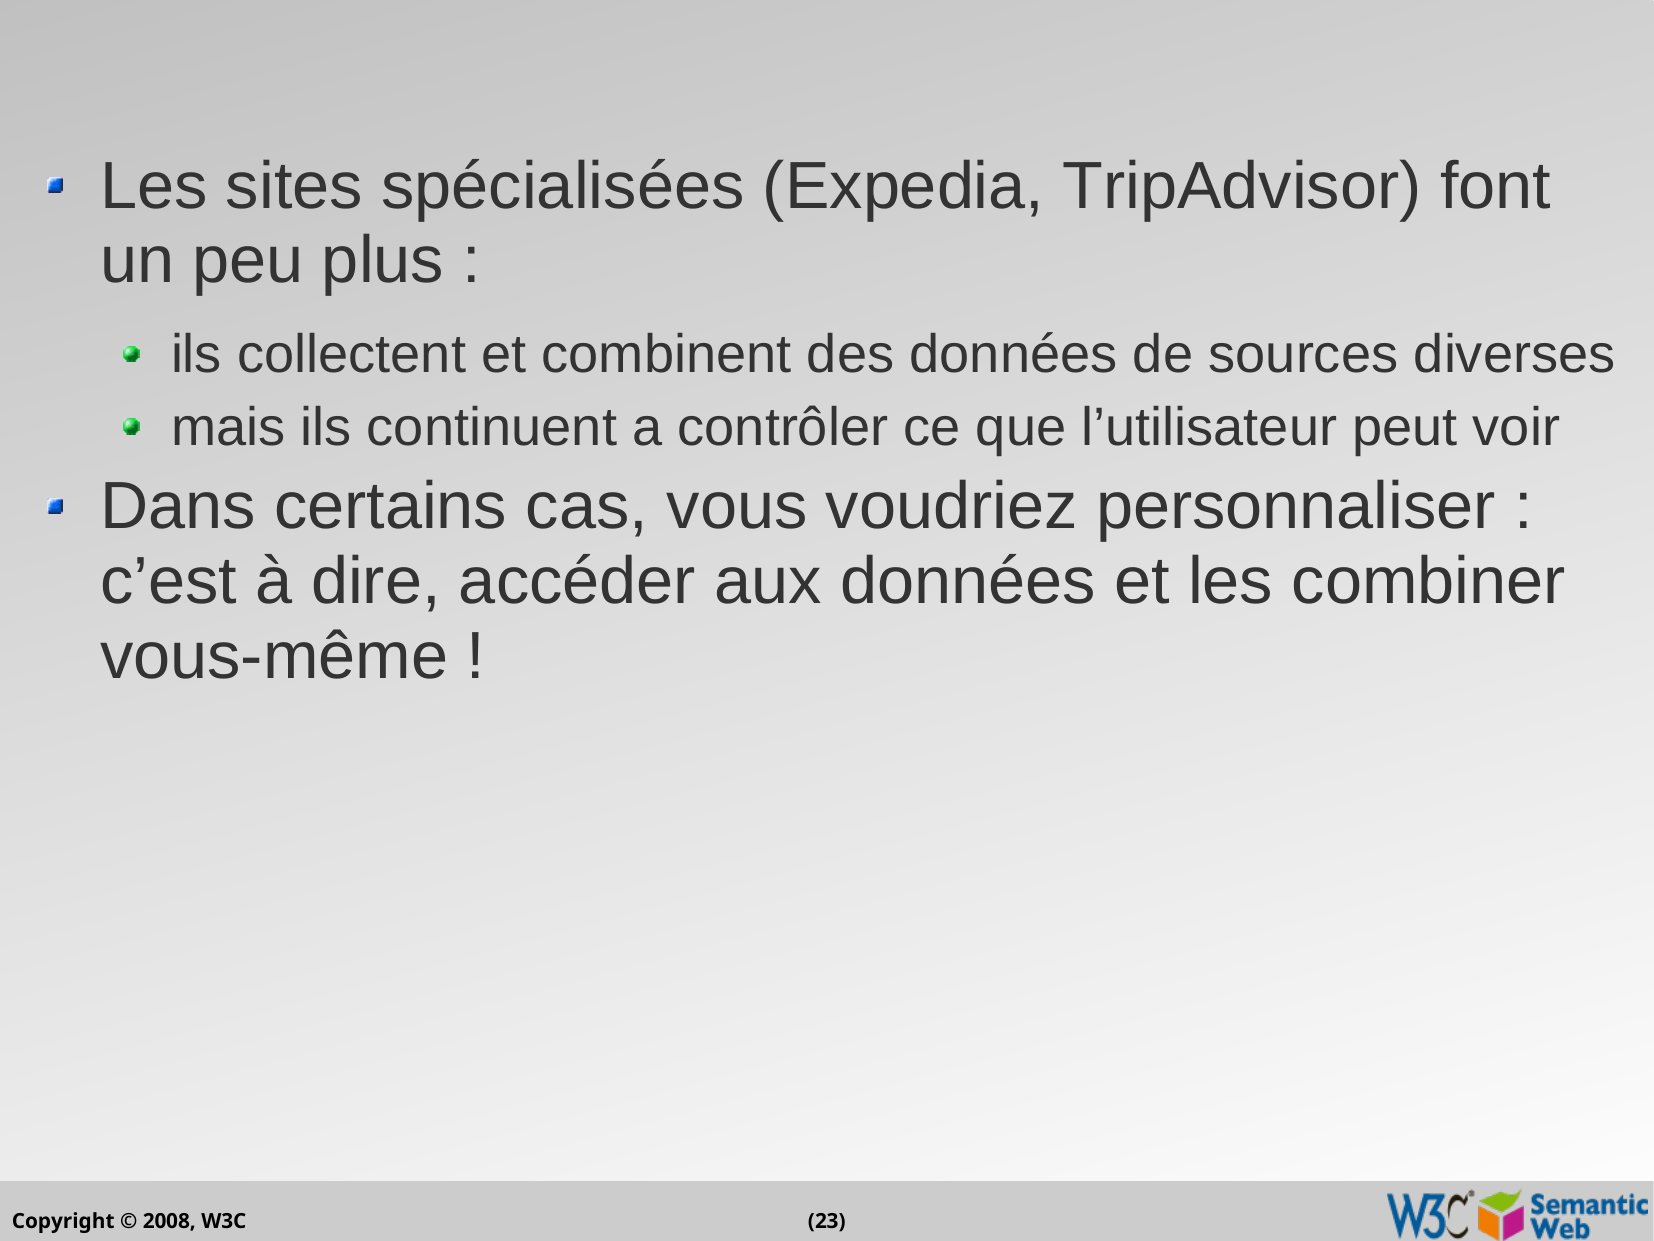

# Les sites spécialisées (Expedia, TripAdvisor) font un peu plus :
ils collectent et combinent des données de sources diverses
mais ils continuent a contrôler ce que l’utilisateur peut voir
Dans certains cas, vous voudriez personnaliser : c’est à dire, accéder aux données et les combiner vous-même !